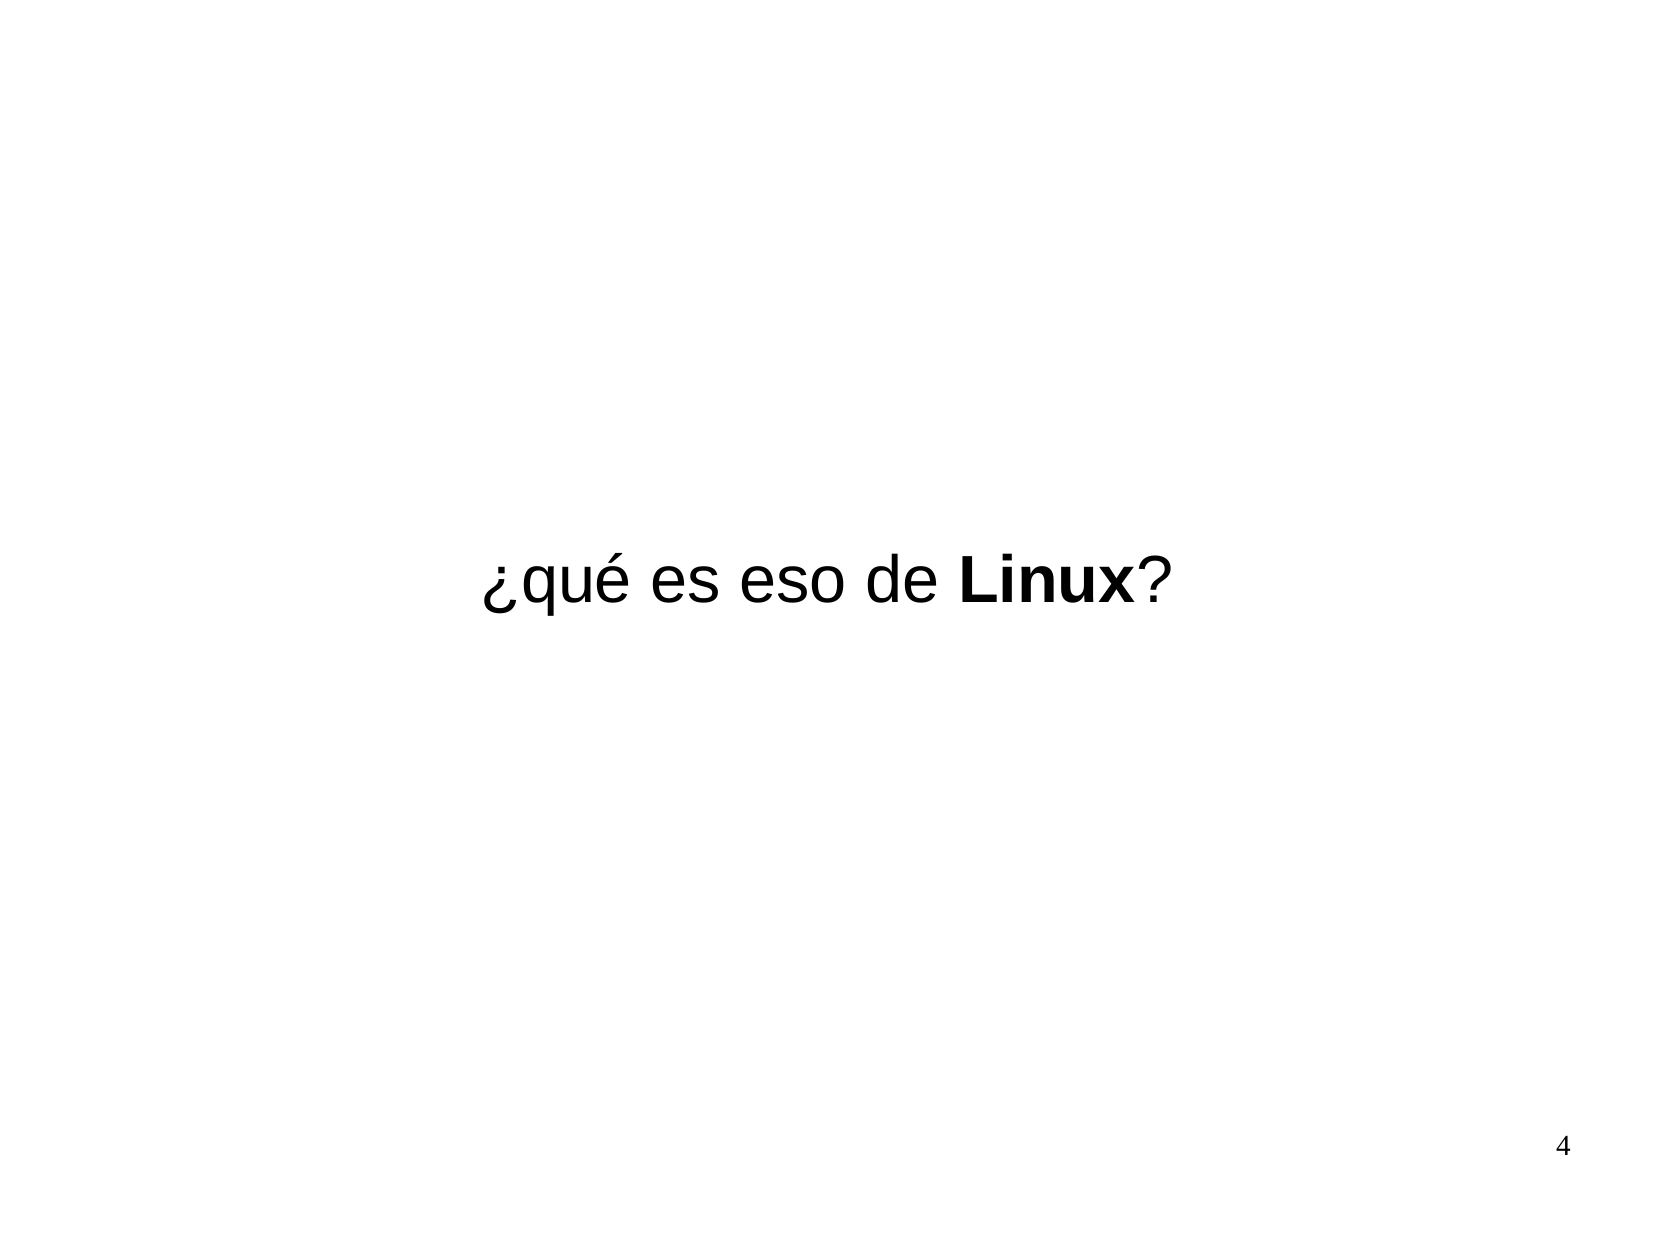

# ¿qué es eso de Linux?
4